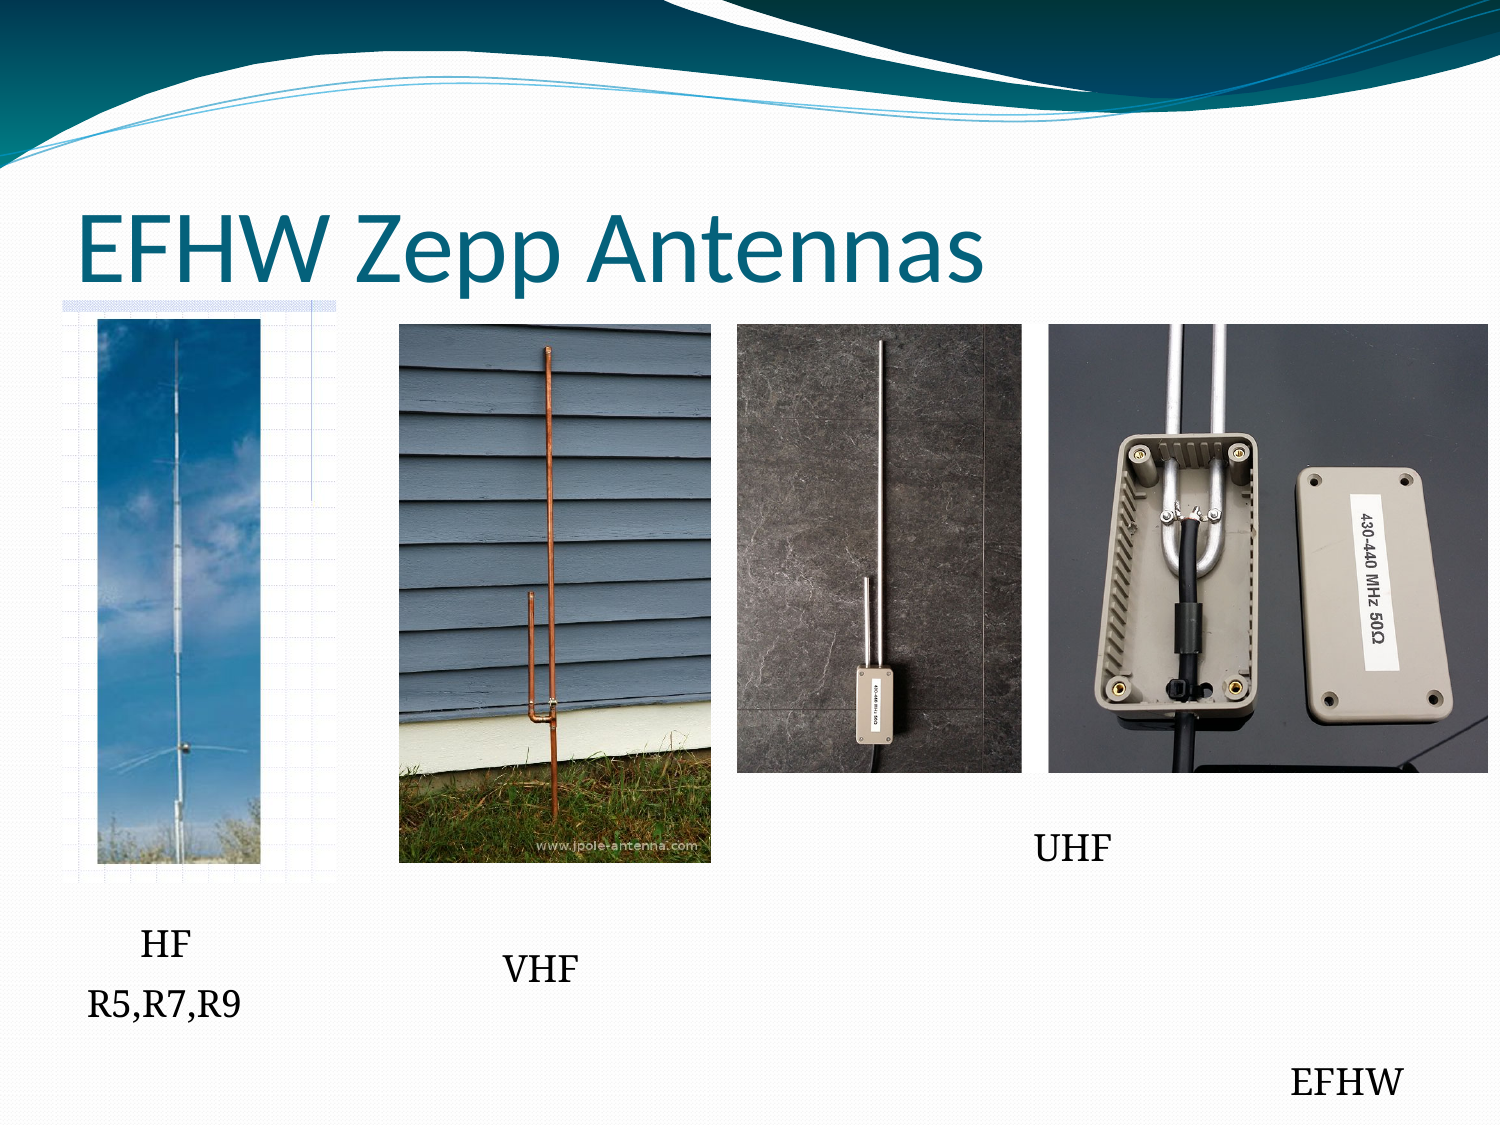

# EFHW Zepp Antennas
UHF
HF
VHF
R5,R7,R9
EFHW